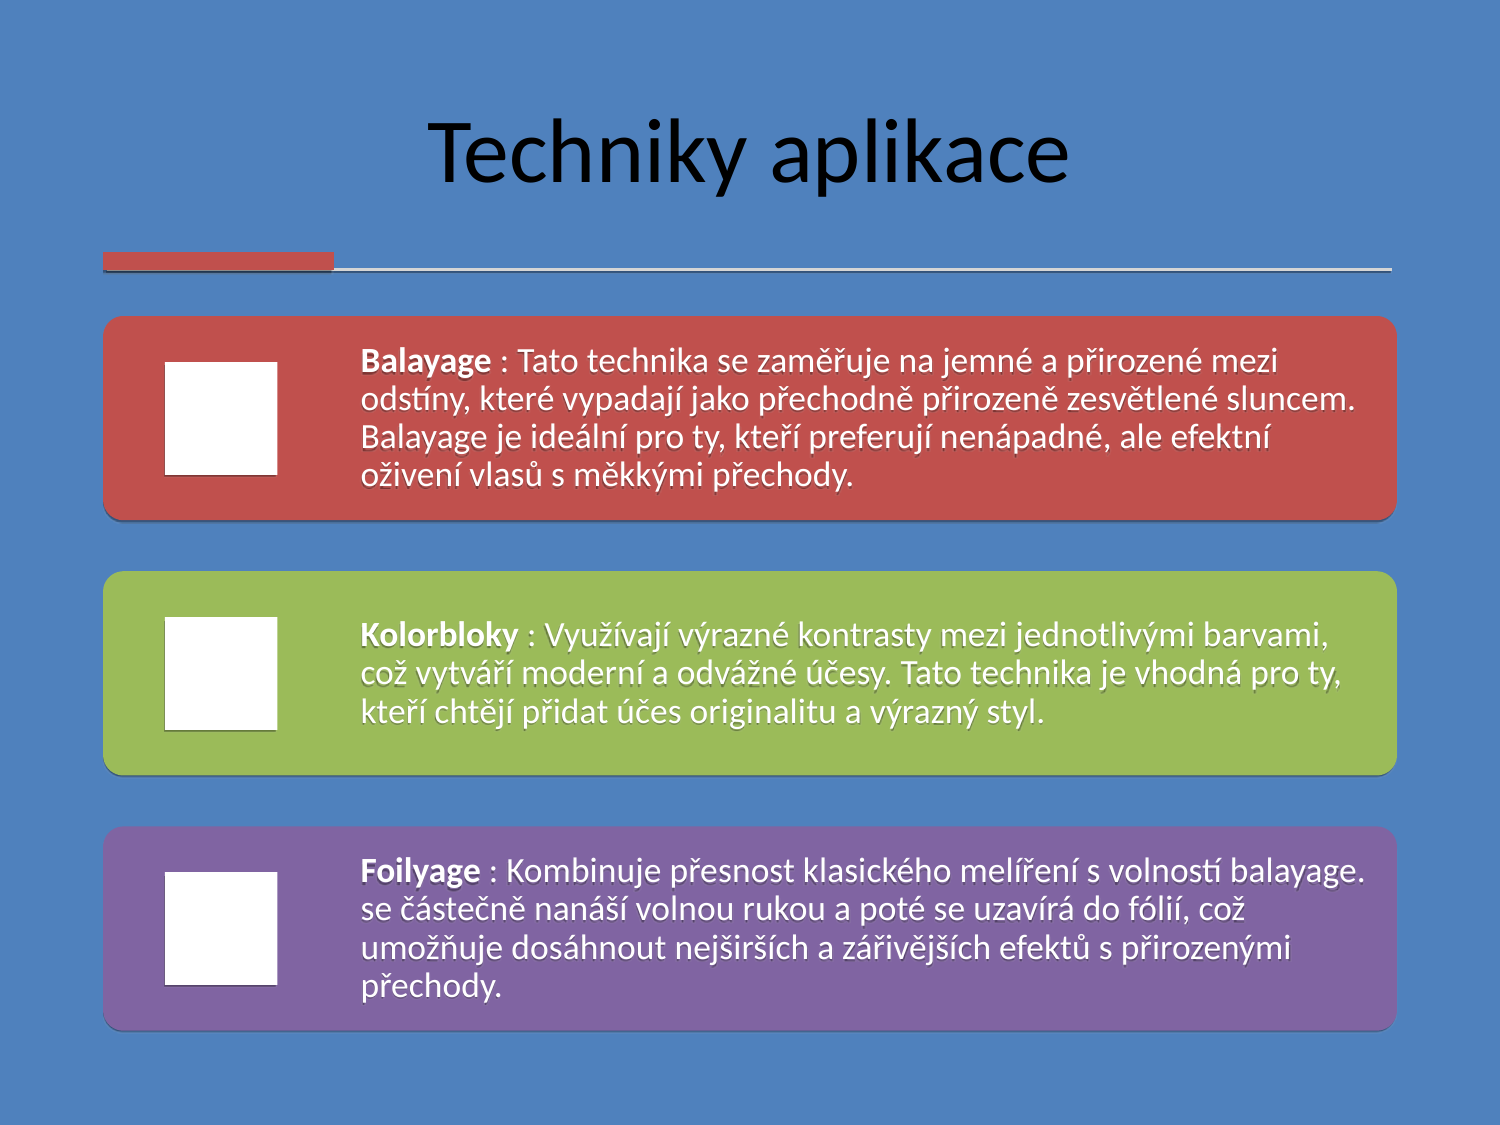

# Techniky aplikace
Balayage : Tato technika se zaměřuje na jemné a přirozené mezi odstíny, které vypadají jako přechodně přirozeně zesvětlené sluncem. Balayage je ideální pro ty, kteří preferují nenápadné, ale efektní oživení vlasů s měkkými přechody.
Kolorbloky : Využívají výrazné kontrasty mezi jednotlivými barvami, což vytváří moderní a odvážné účesy. Tato technika je vhodná pro ty, kteří chtějí přidat účes originalitu a výrazný styl.
Foilyage : Kombinuje přesnost klasického melíření s volností balayage. se částečně nanáší volnou rukou a poté se uzavírá do fólií, což umožňuje dosáhnout nejširších a zářivějších efektů s přirozenými přechody.